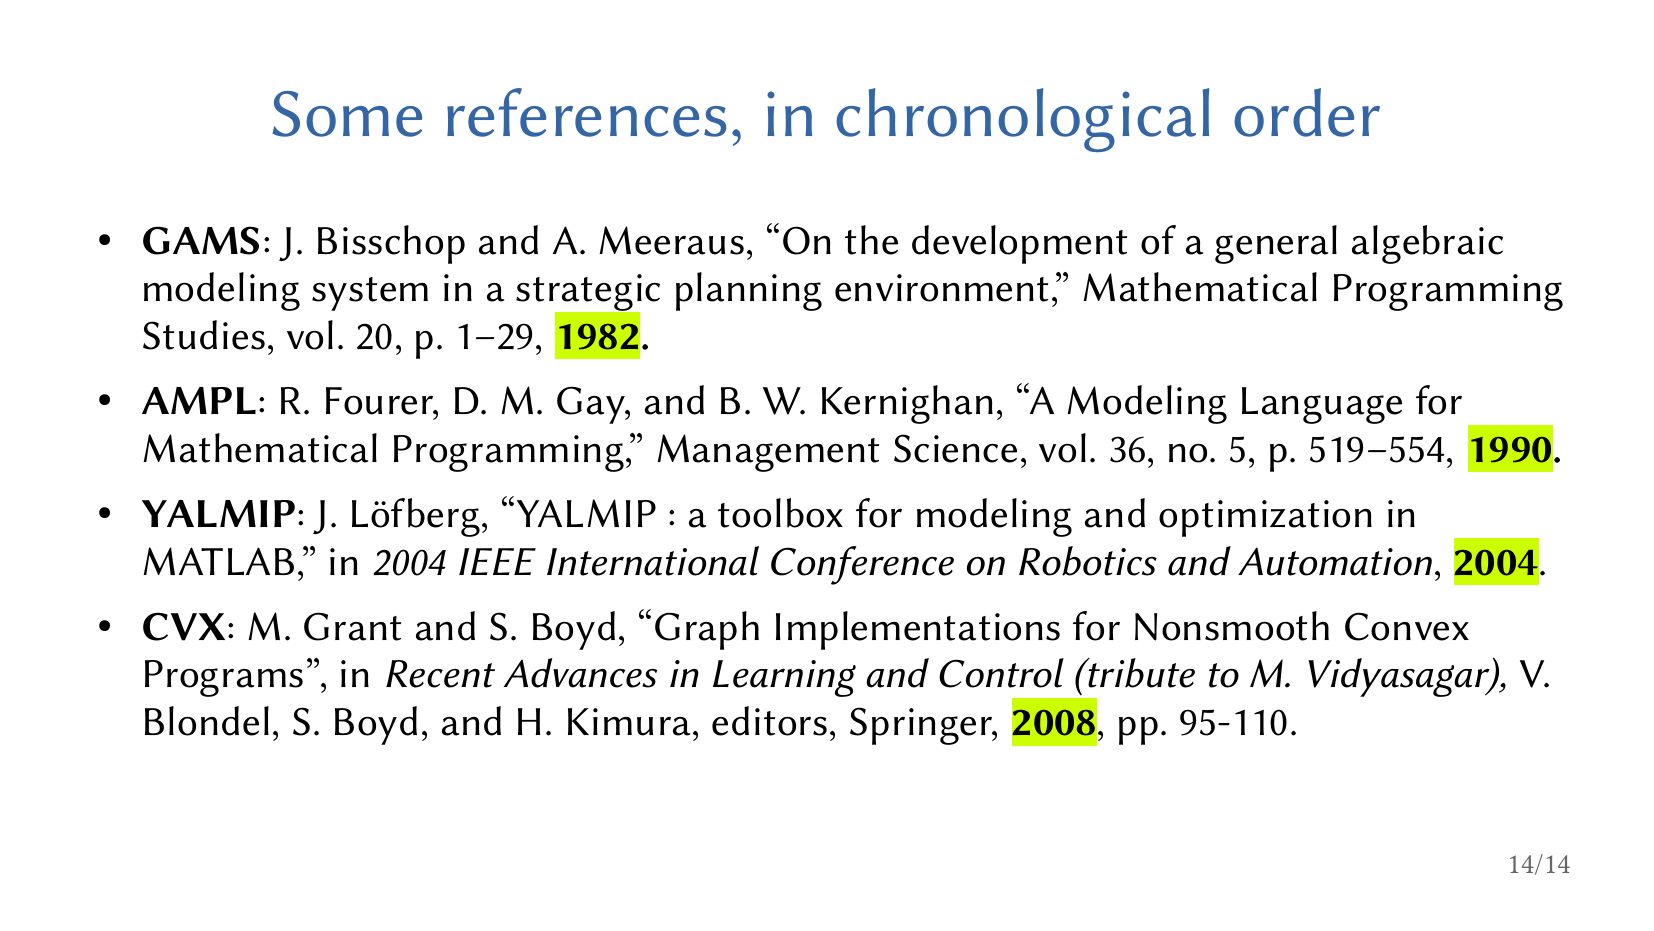

# Some references, in chronological order
GAMS: J. Bisschop and A. Meeraus, “On the development of a general algebraic modeling system in a strategic planning environment,” Mathematical Programming Studies, vol. 20, p. 1–29, 1982.
AMPL: R. Fourer, D. M. Gay, and B. W. Kernighan, “A Modeling Language for Mathematical Programming,” Management Science, vol. 36, no. 5, p. 519–554, 1990.
YALMIP: J. Löfberg, “YALMIP : a toolbox for modeling and optimization in MATLAB,” in 2004 IEEE International Conference on Robotics and Automation, 2004.
CVX: M. Grant and S. Boyd, “Graph Implementations for Nonsmooth Convex Programs”, in Recent Advances in Learning and Control (tribute to M. Vidyasagar), V. Blondel, S. Boyd, and H. Kimura, editors, Springer, 2008, pp. 95-110.
14